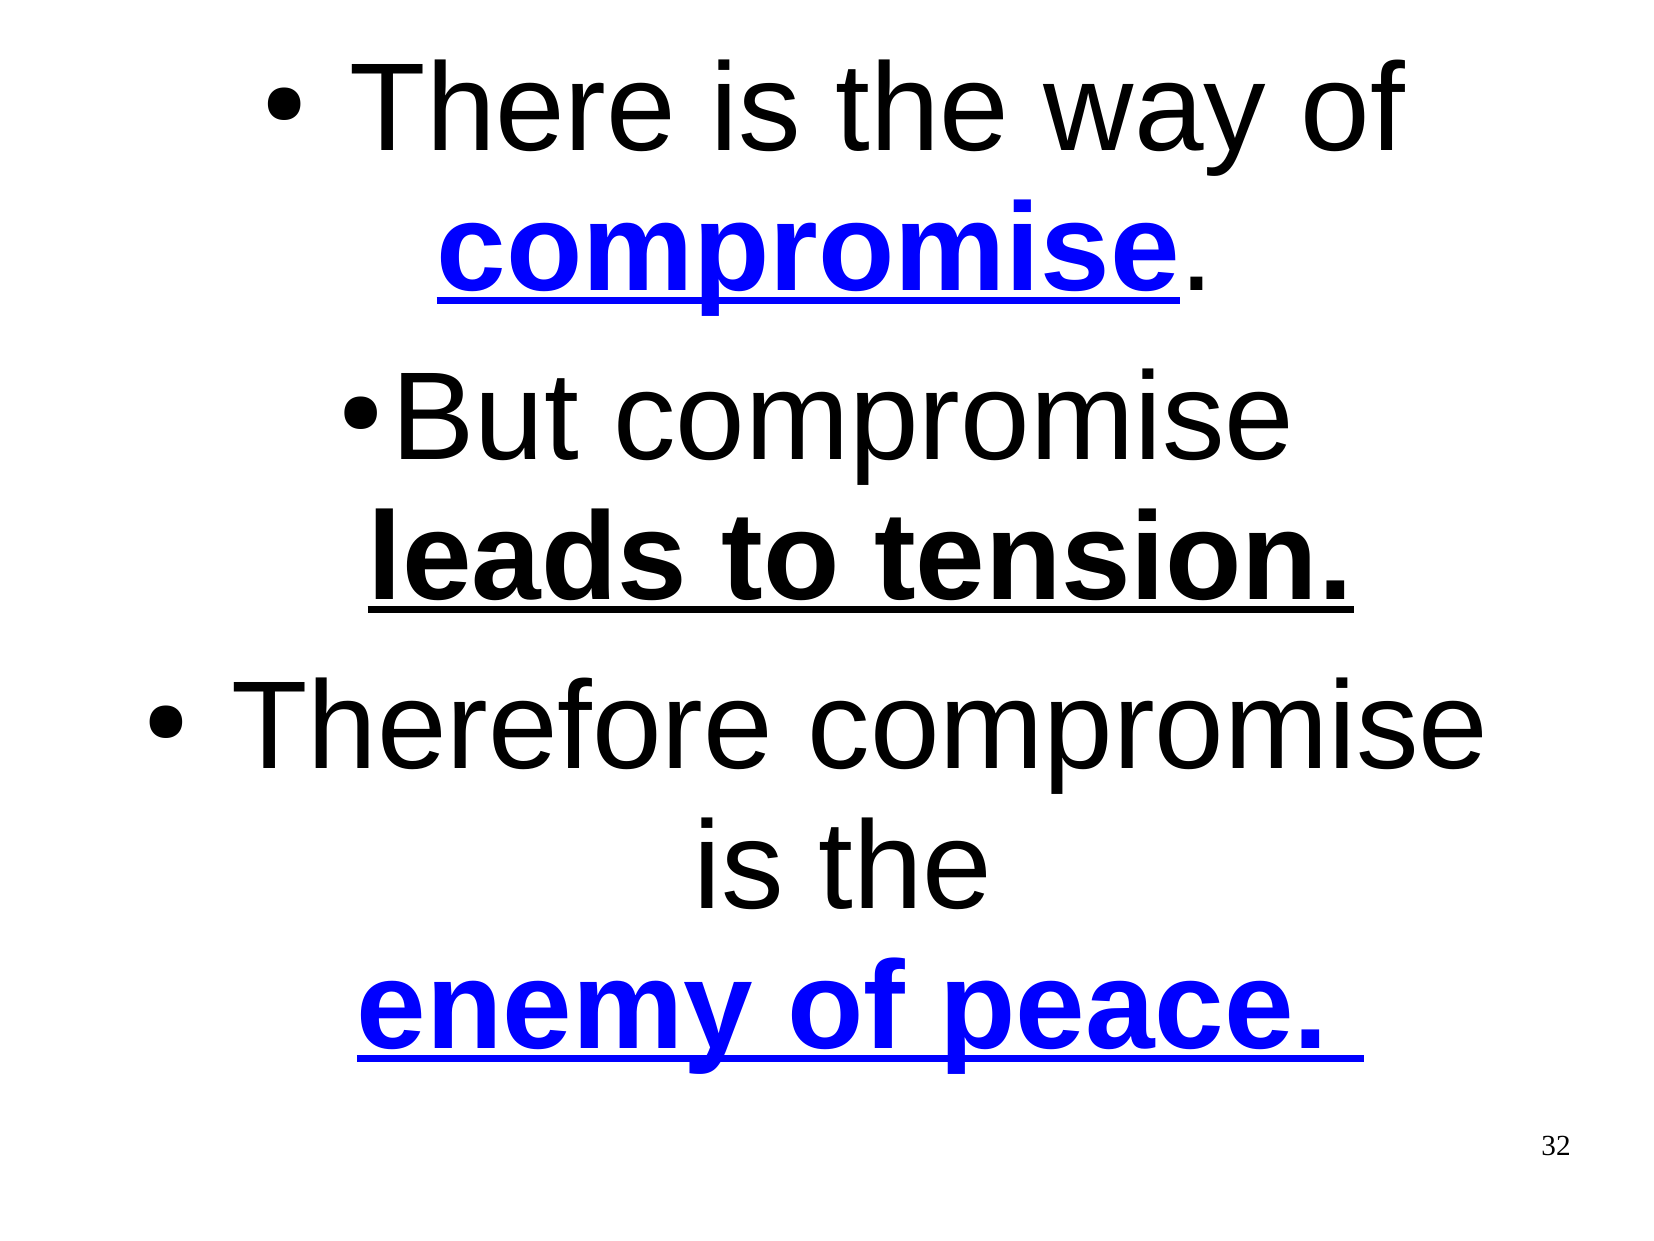

# There is the way of compromise.
But compromise
leads to tension.
 Therefore compromise
is the
enemy of peace.
32